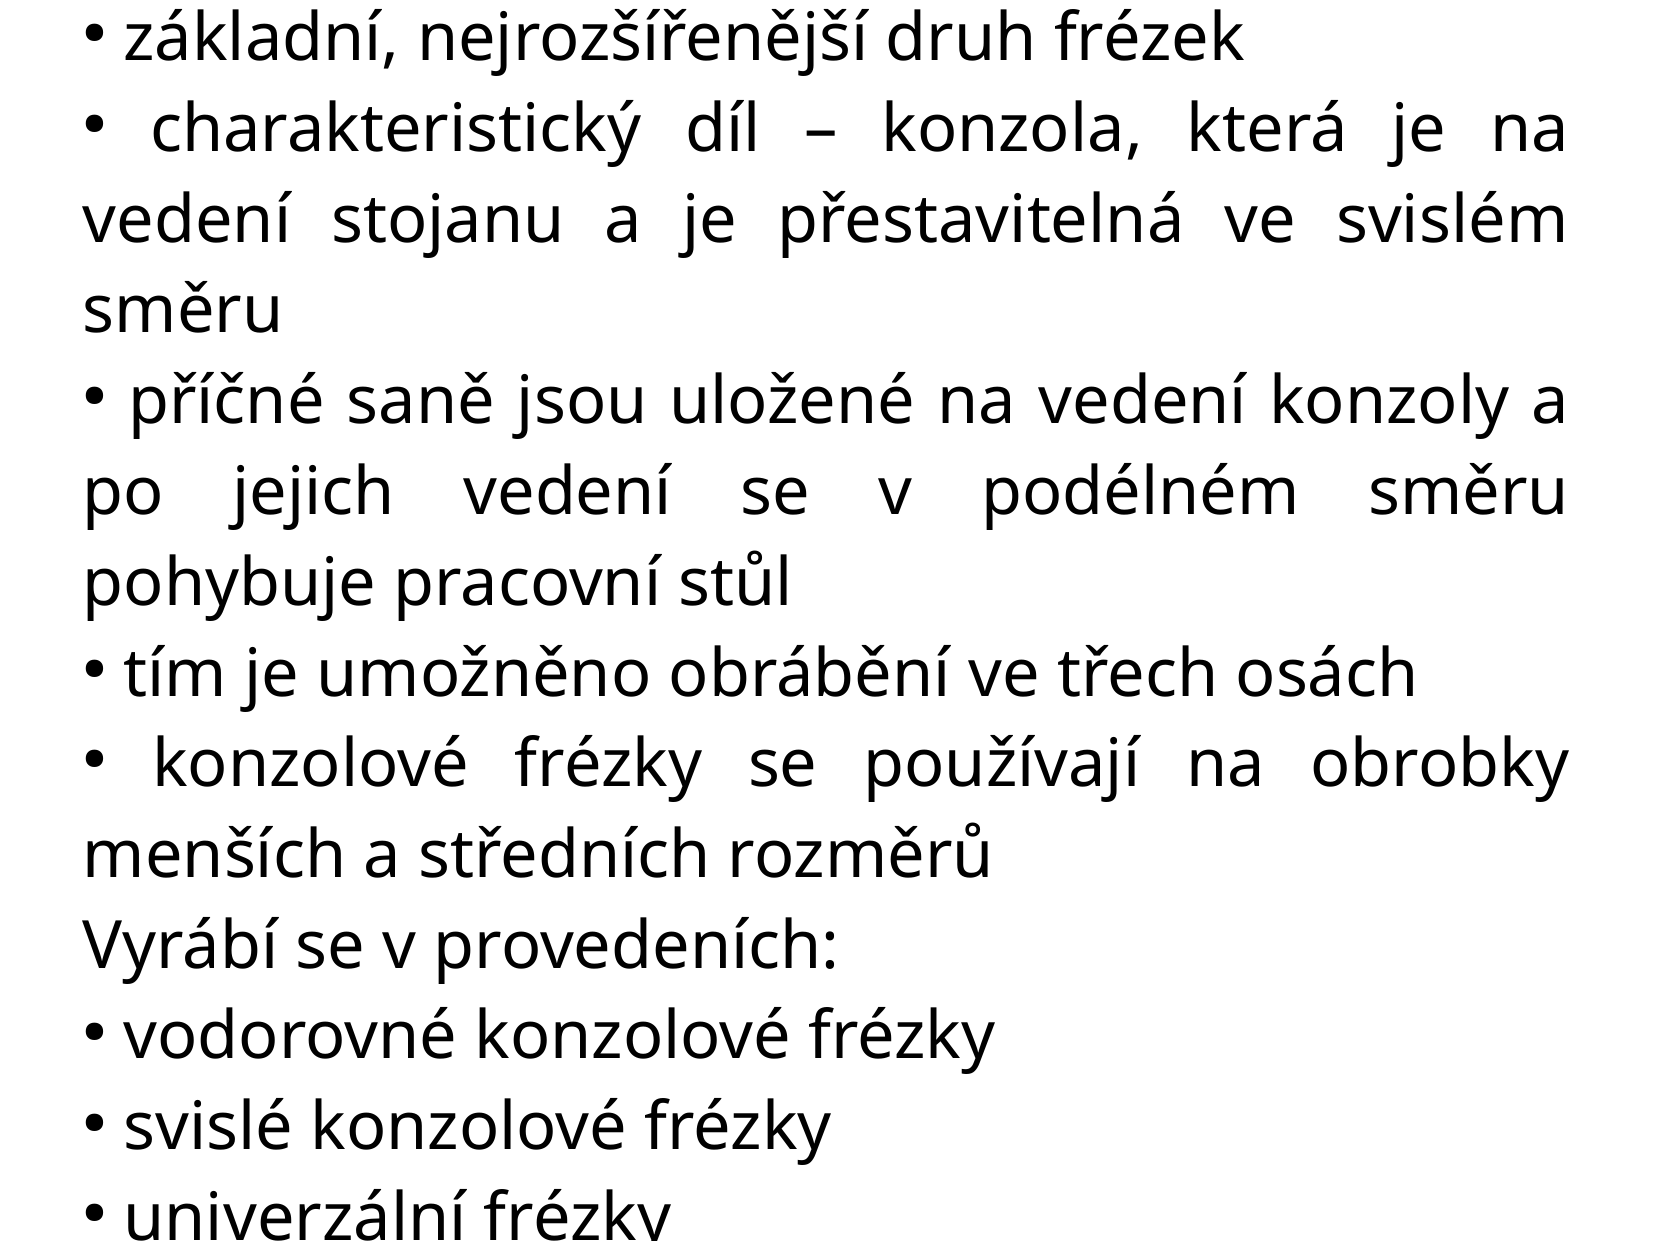

# Konzolové frézky
 základní, nejrozšířenější druh frézek
 charakteristický díl – konzola, která je na vedení stojanu a je přestavitelná ve svislém směru
 příčné saně jsou uložené na vedení konzoly a po jejich vedení se v podélném směru pohybuje pracovní stůl
 tím je umožněno obrábění ve třech osách
 konzolové frézky se používají na obrobky menších a středních rozměrů
Vyrábí se v provedeních:
 vodorovné konzolové frézky
 svislé konzolové frézky
 univerzální frézky